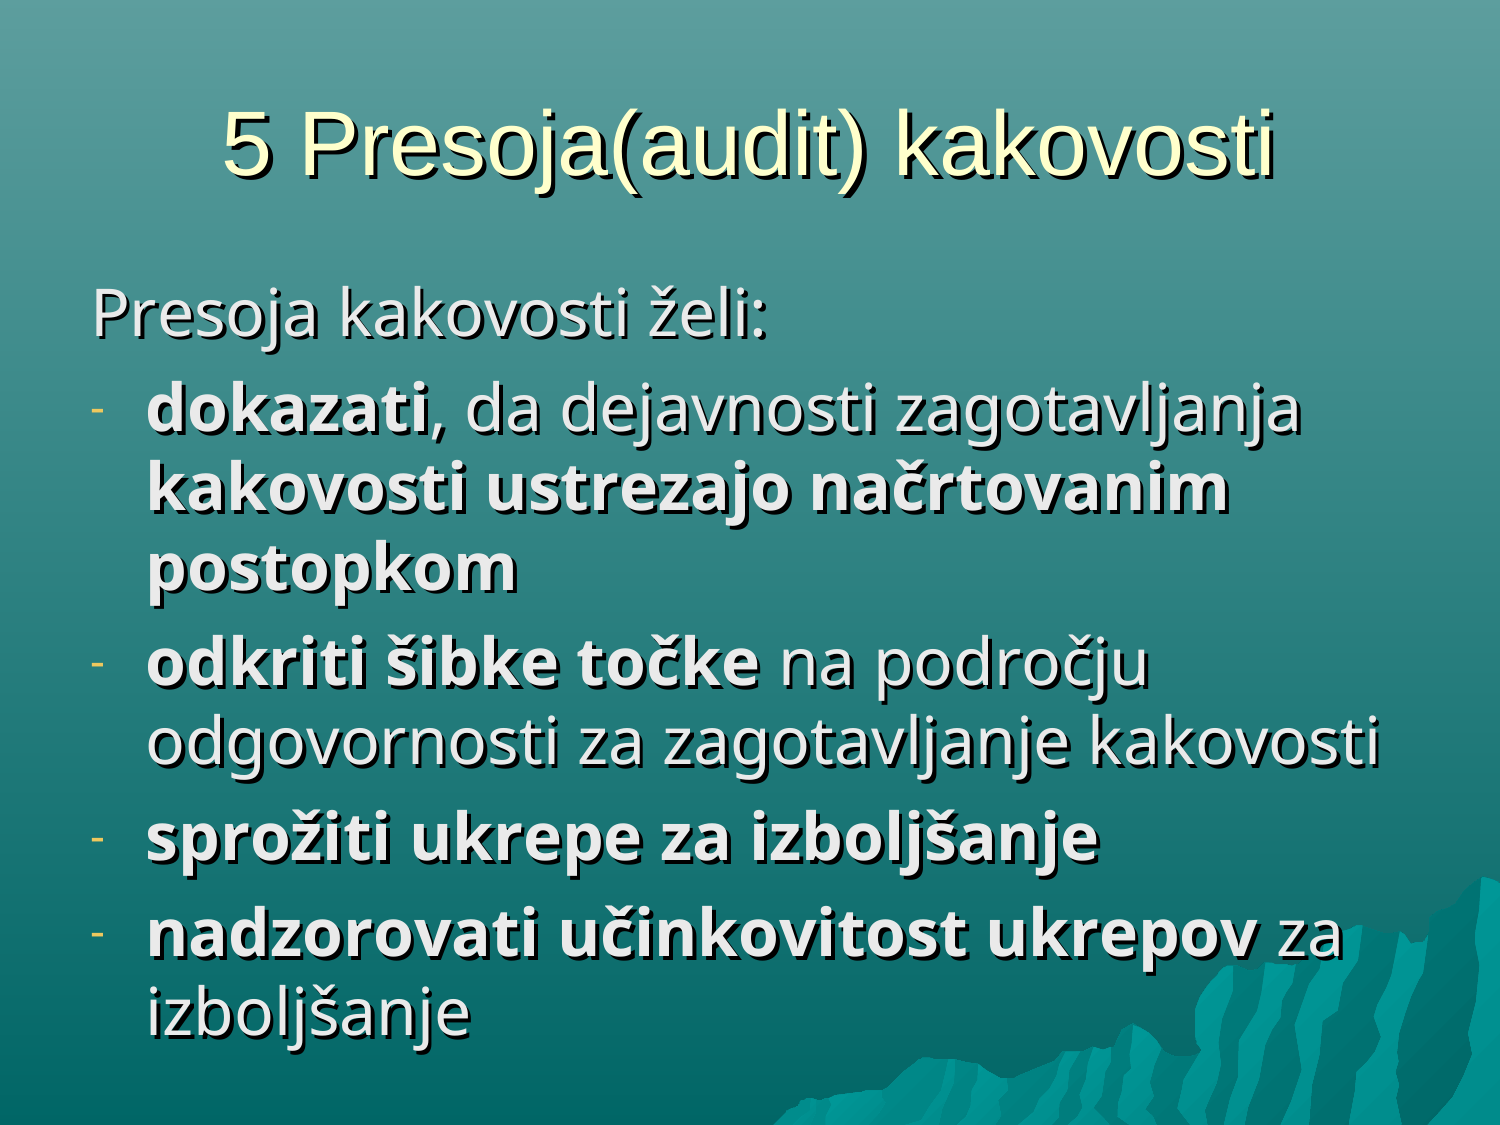

# 5 Presoja(audit) kakovosti
Presoja kakovosti želi:
dokazati, da dejavnosti zagotavljanja kakovosti ustrezajo načrtovanim postopkom
odkriti šibke točke na področju odgovornosti za zagotavljanje kakovosti
sprožiti ukrepe za izboljšanje
nadzorovati učinkovitost ukrepov za izboljšanje